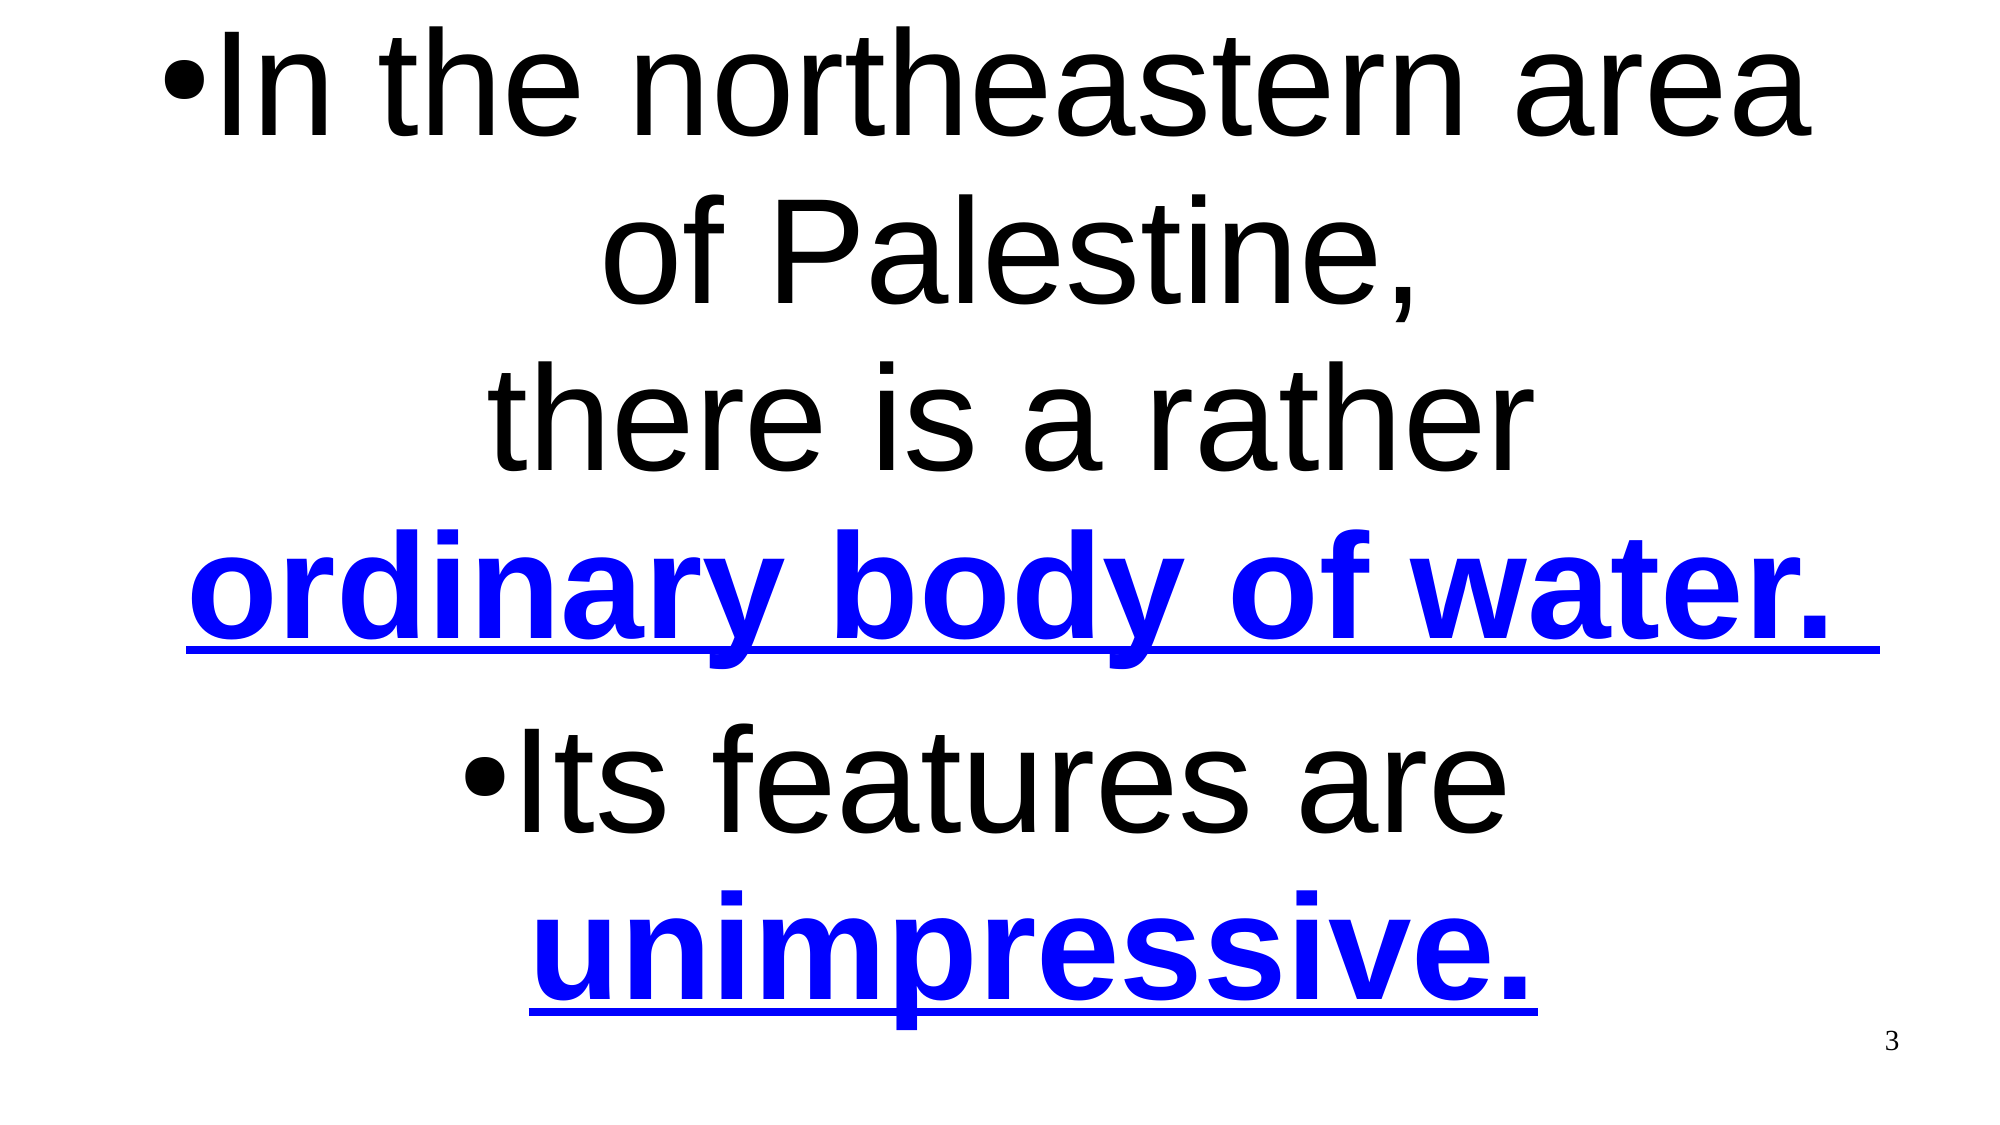

# In the northeastern area of Palestine, there is a rather ordinary body of water.
Its features are
unimpressive.
3